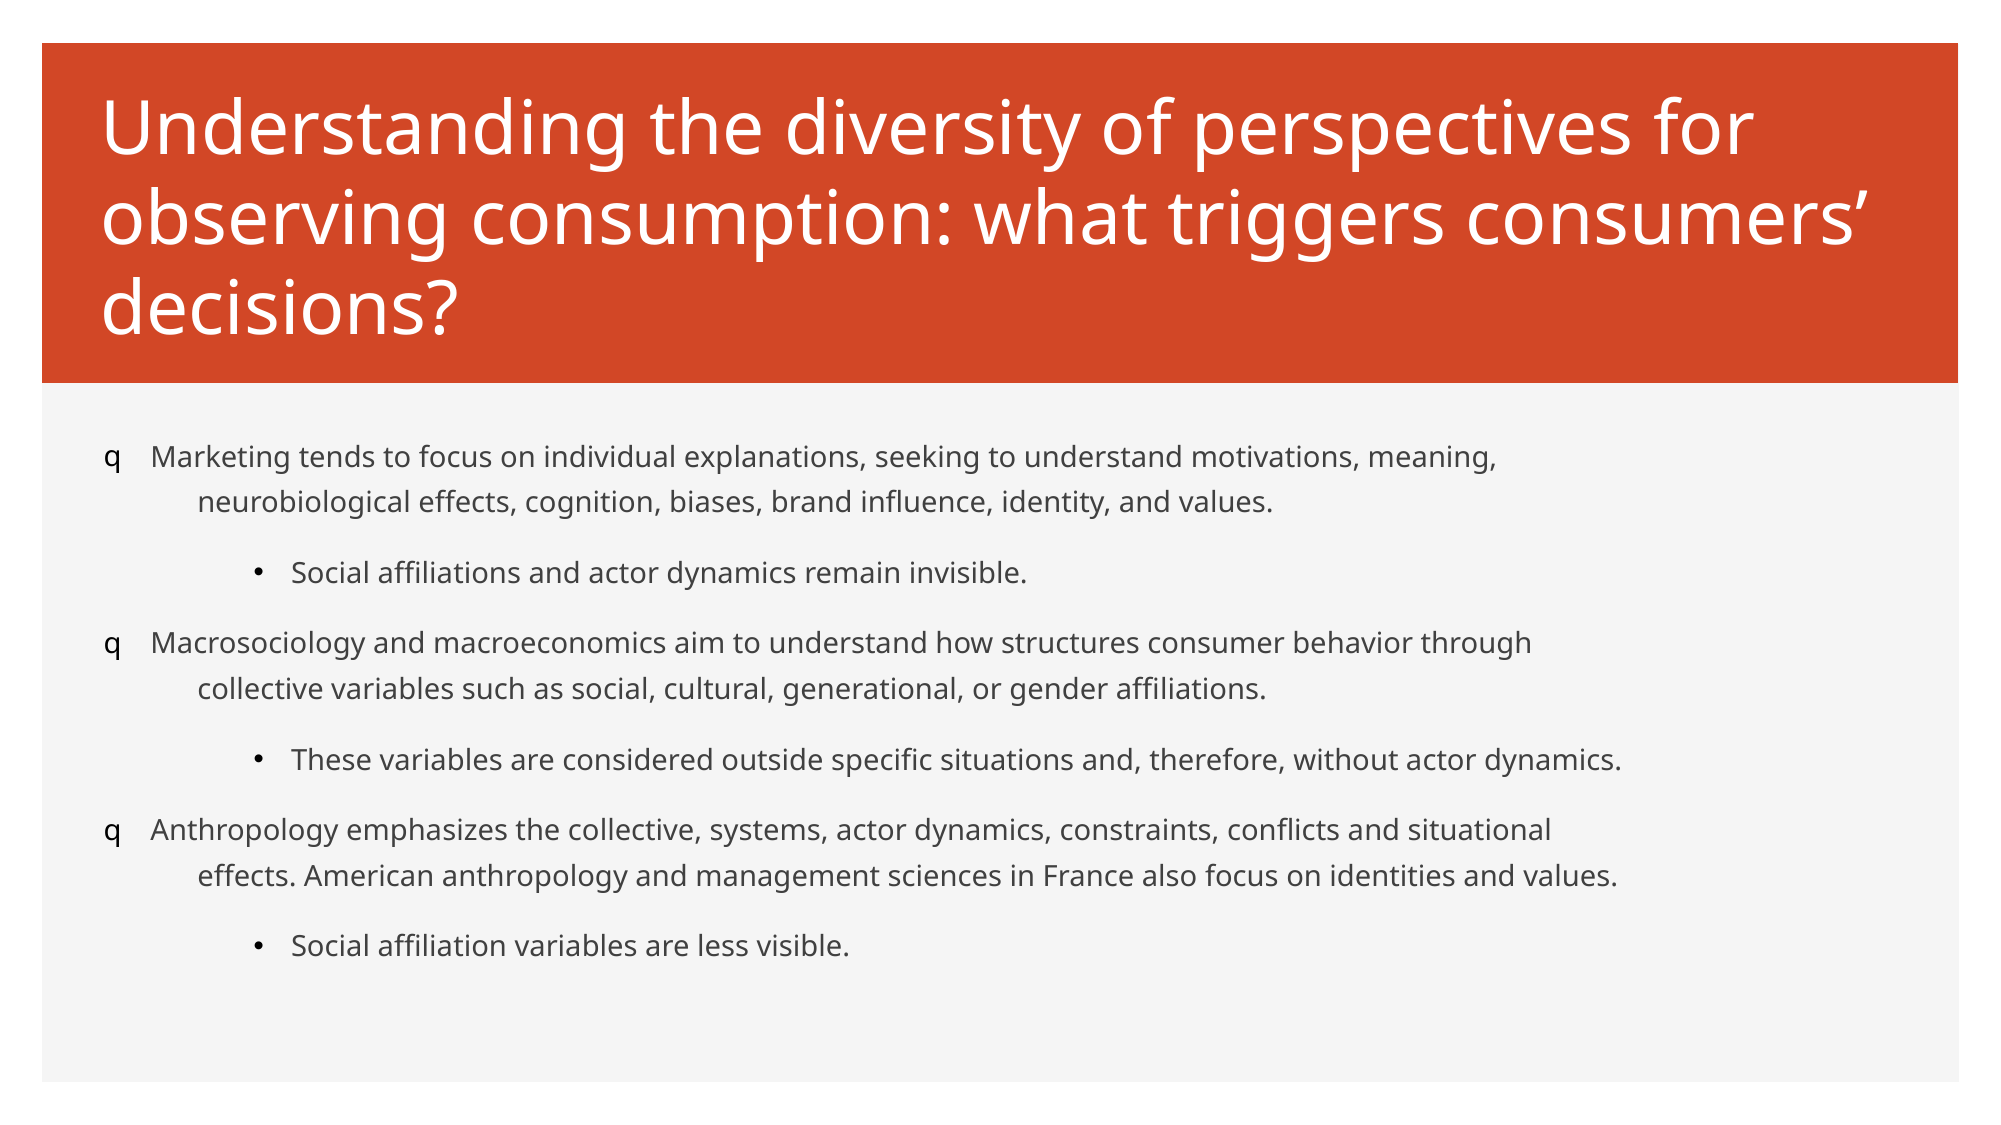

# Understanding the diversity of perspectives for observing consumption: what triggers consumers’ decisions?
Marketing tends to focus on individual explanations, seeking to understand motivations, meaning, neurobiological effects, cognition, biases, brand influence, identity, and values.
Social affiliations and actor dynamics remain invisible.
Macrosociology and macroeconomics aim to understand how structures consumer behavior through collective variables such as social, cultural, generational, or gender affiliations.
These variables are considered outside specific situations and, therefore, without actor dynamics.
Anthropology emphasizes the collective, systems, actor dynamics, constraints, conflicts and situational effects. American anthropology and management sciences in France also focus on identities and values.
Social affiliation variables are less visible.